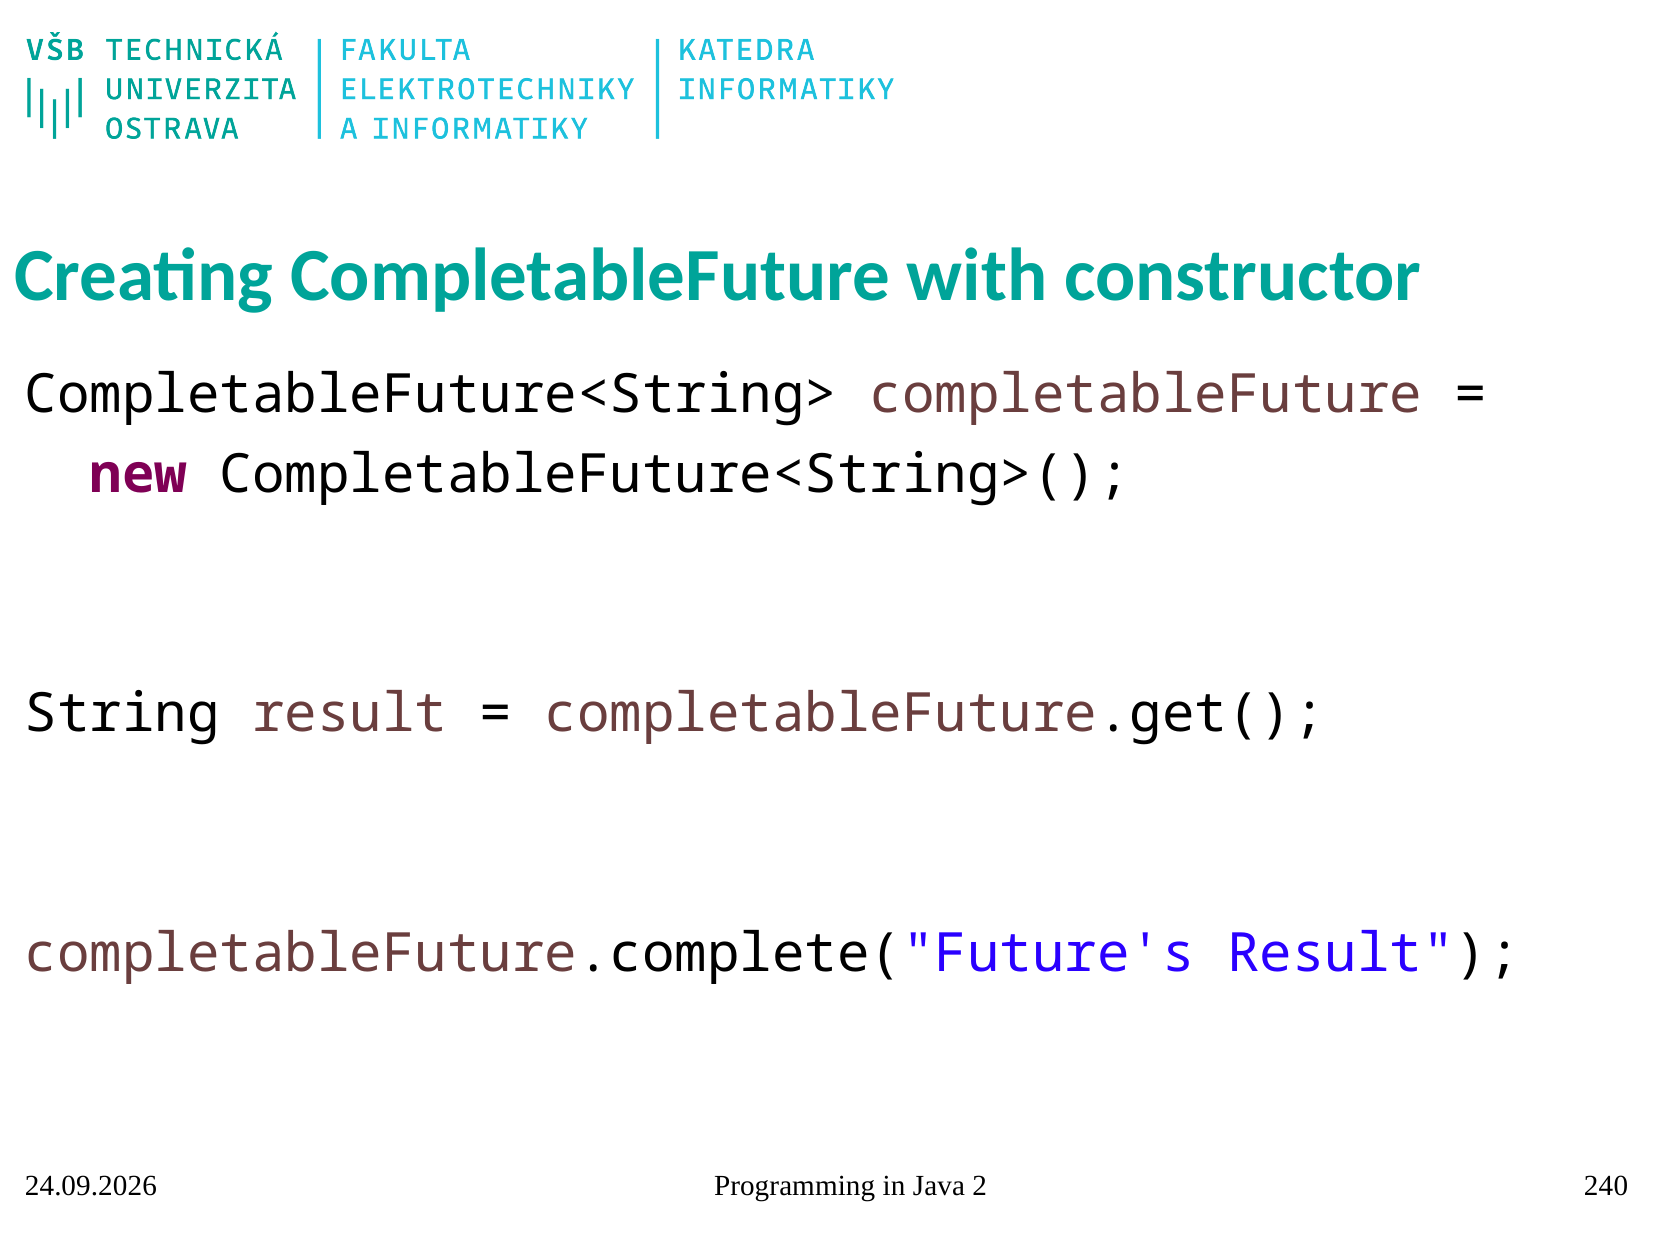

# Creating CompletableFuture with constructor
CompletableFuture<String> completableFuture =
 new CompletableFuture<String>();
String result = completableFuture.get();
completableFuture.complete("Future's Result");
Programming in Java 2
240